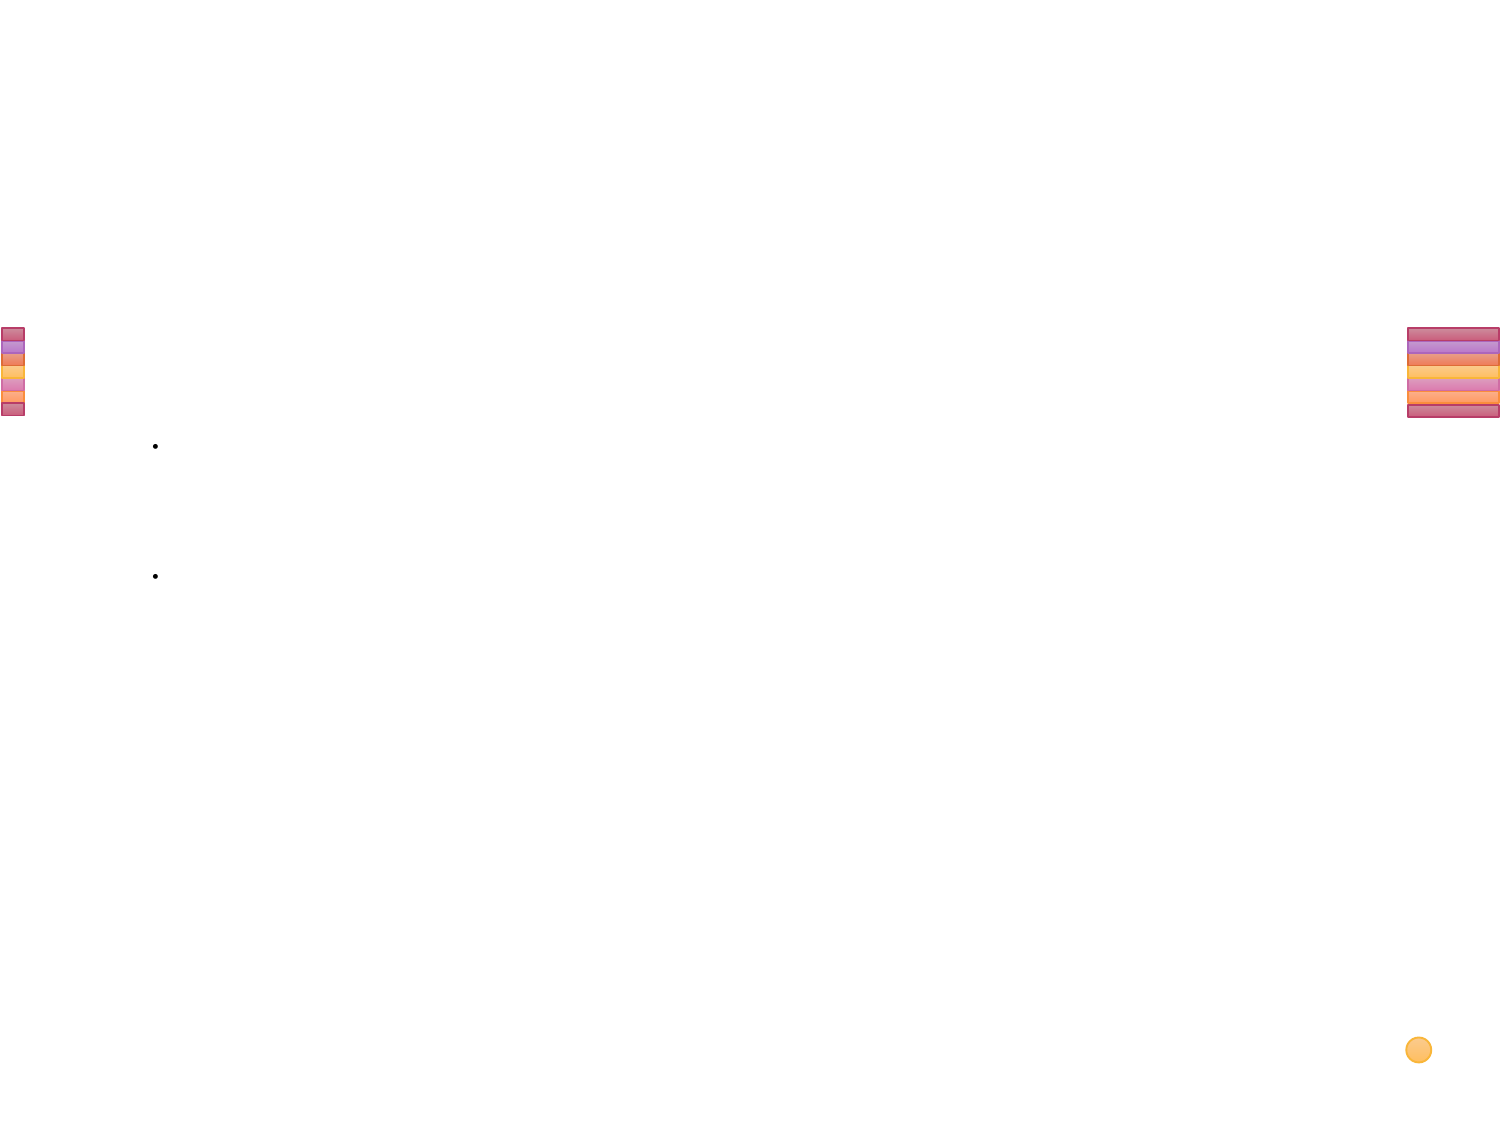

VIII.- SUSPENSIÓN DE CONTRATOS Y REDUCCIÓN DE JORNADA (VIII)
# VIII.3.3.- Diferencias entre modificación sustancial y contrato a tiempo parcial
La novación tiempo completo/tiempo parcial comporta la reducción proporcional de retribuciones.
La modificación sustancial de jornada comporta la variación (aumento o disminución) de una condición laboral (la jornada) en un contrato a tiempo completo, que después de la variación continúa siendo a tiempo completo, por lo que el salario no variará si no se modifica esa otra condición, por la vía del art.41 o 82.3, según la fuente de la condición, que puede ser diversa a la fuente de la jornada